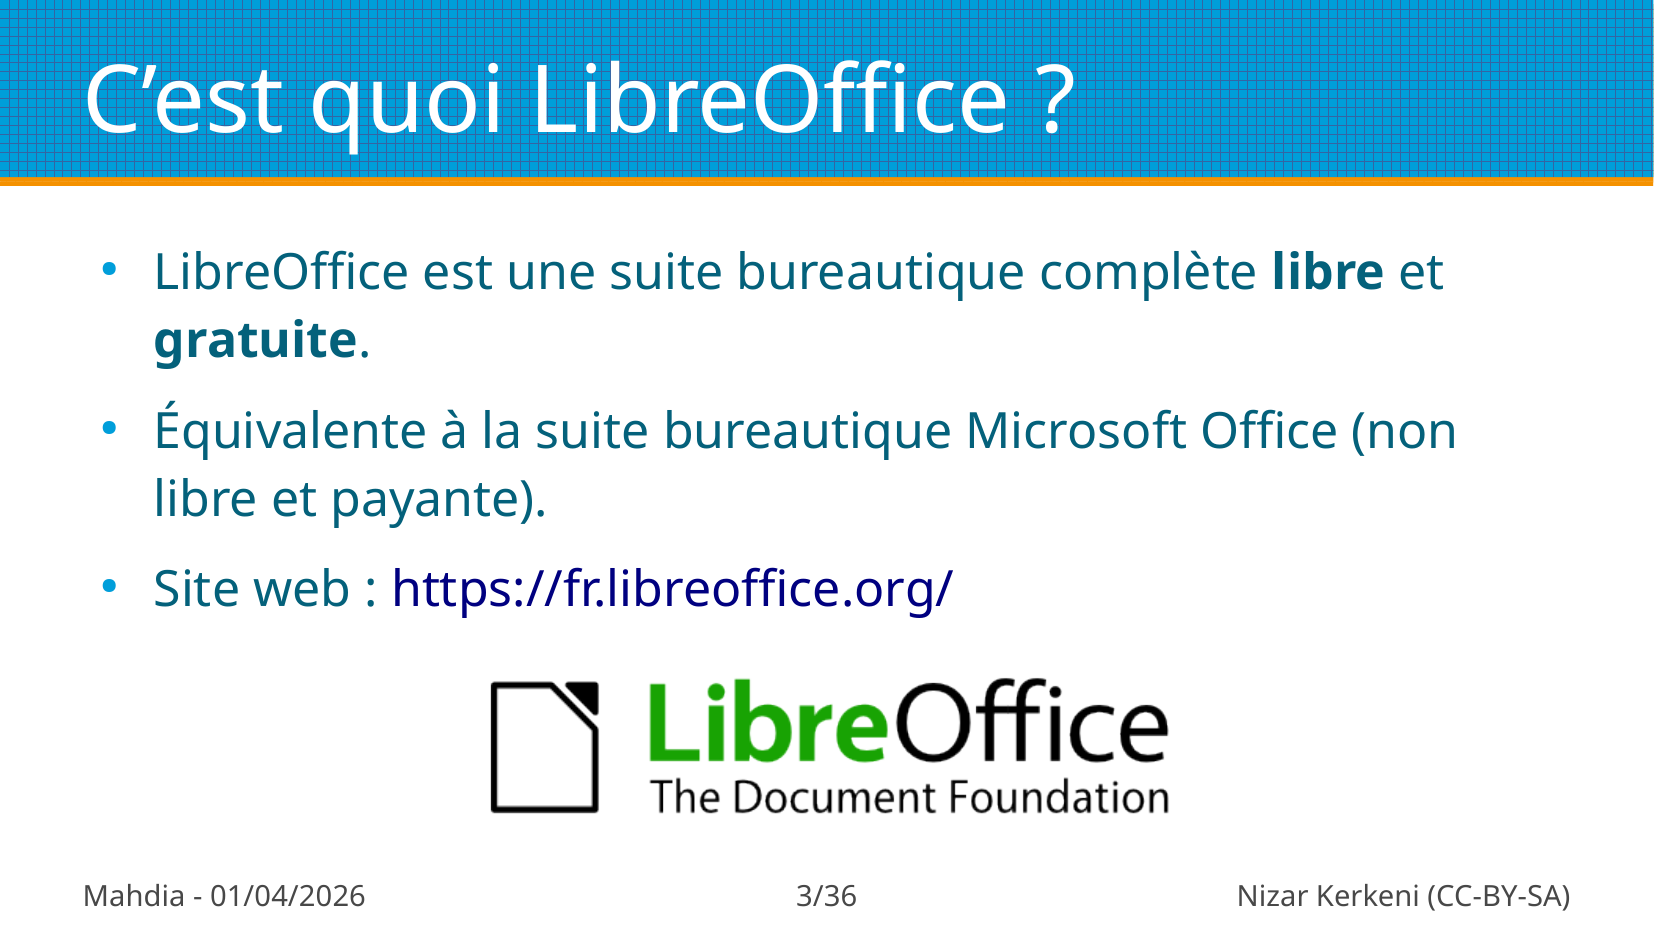

# C’est quoi LibreOffice ?
LibreOffice est une suite bureautique complète libre et gratuite.
Équivalente à la suite bureautique Microsoft Office (non libre et payante).
Site web : https://fr.libreoffice.org/
Mahdia - 01/04/2026
3